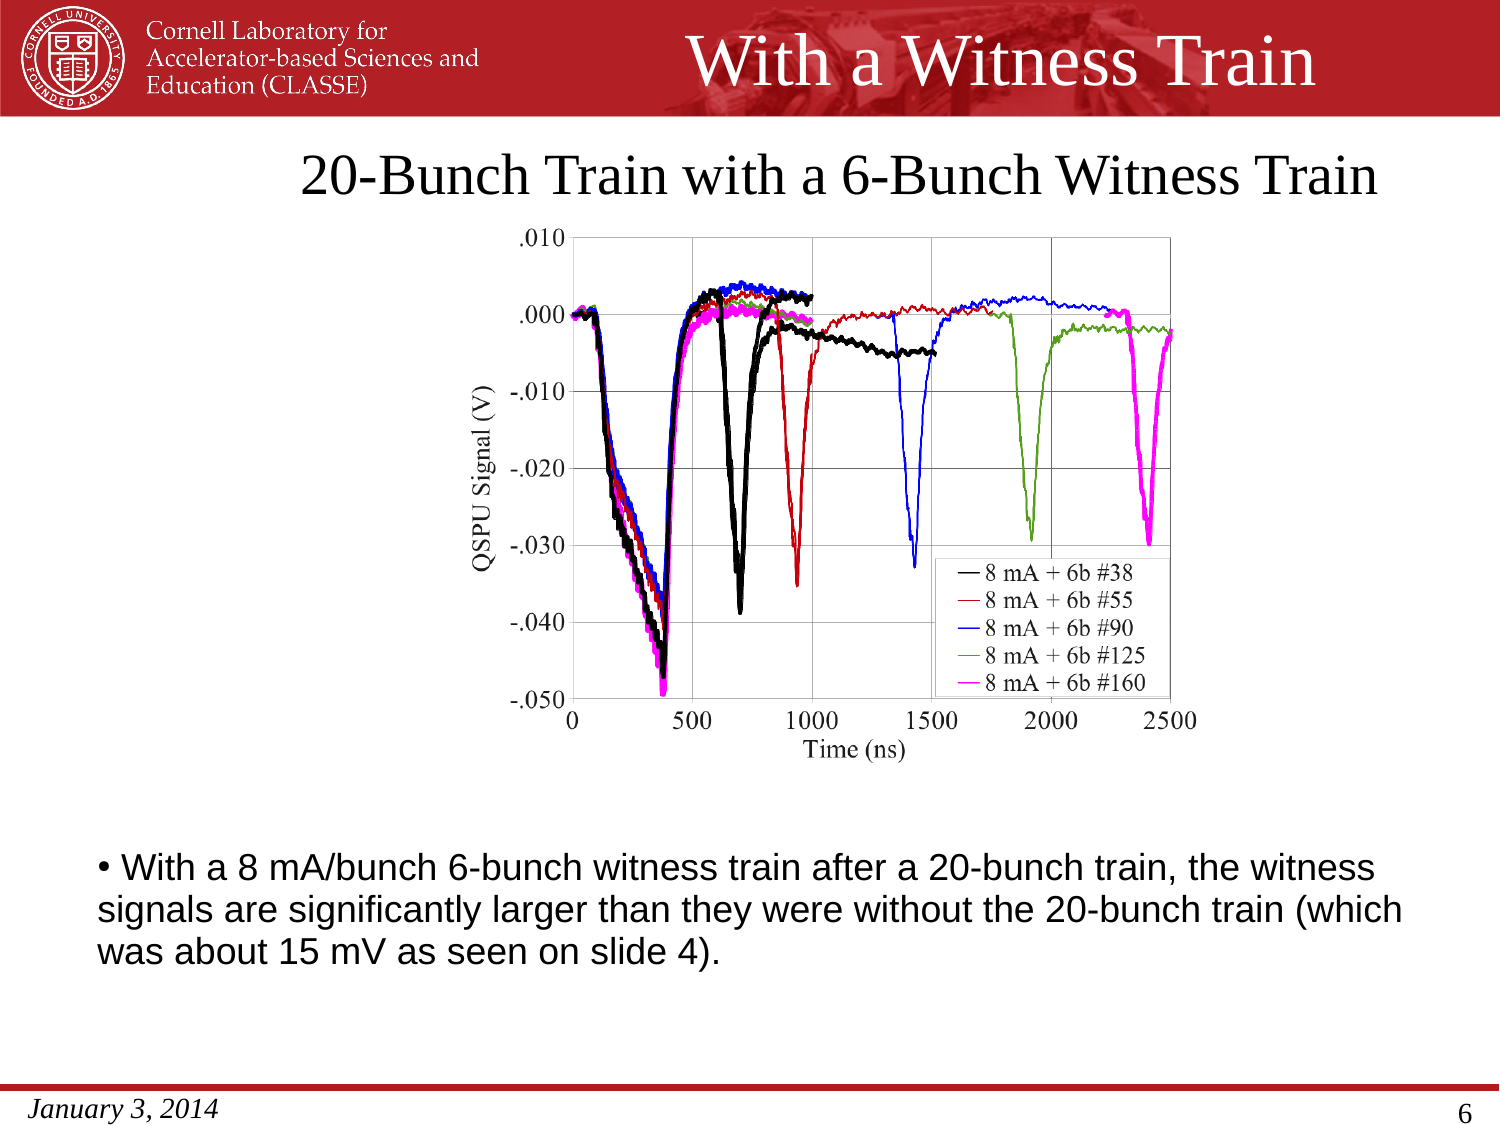

With a Witness Train
#
20-Bunch Train with a 6-Bunch Witness Train
 With a 8 mA/bunch 6-bunch witness train after a 20-bunch train, the witness signals are significantly larger than they were without the 20-bunch train (which was about 15 mV as seen on slide 4).
January 3, 2014